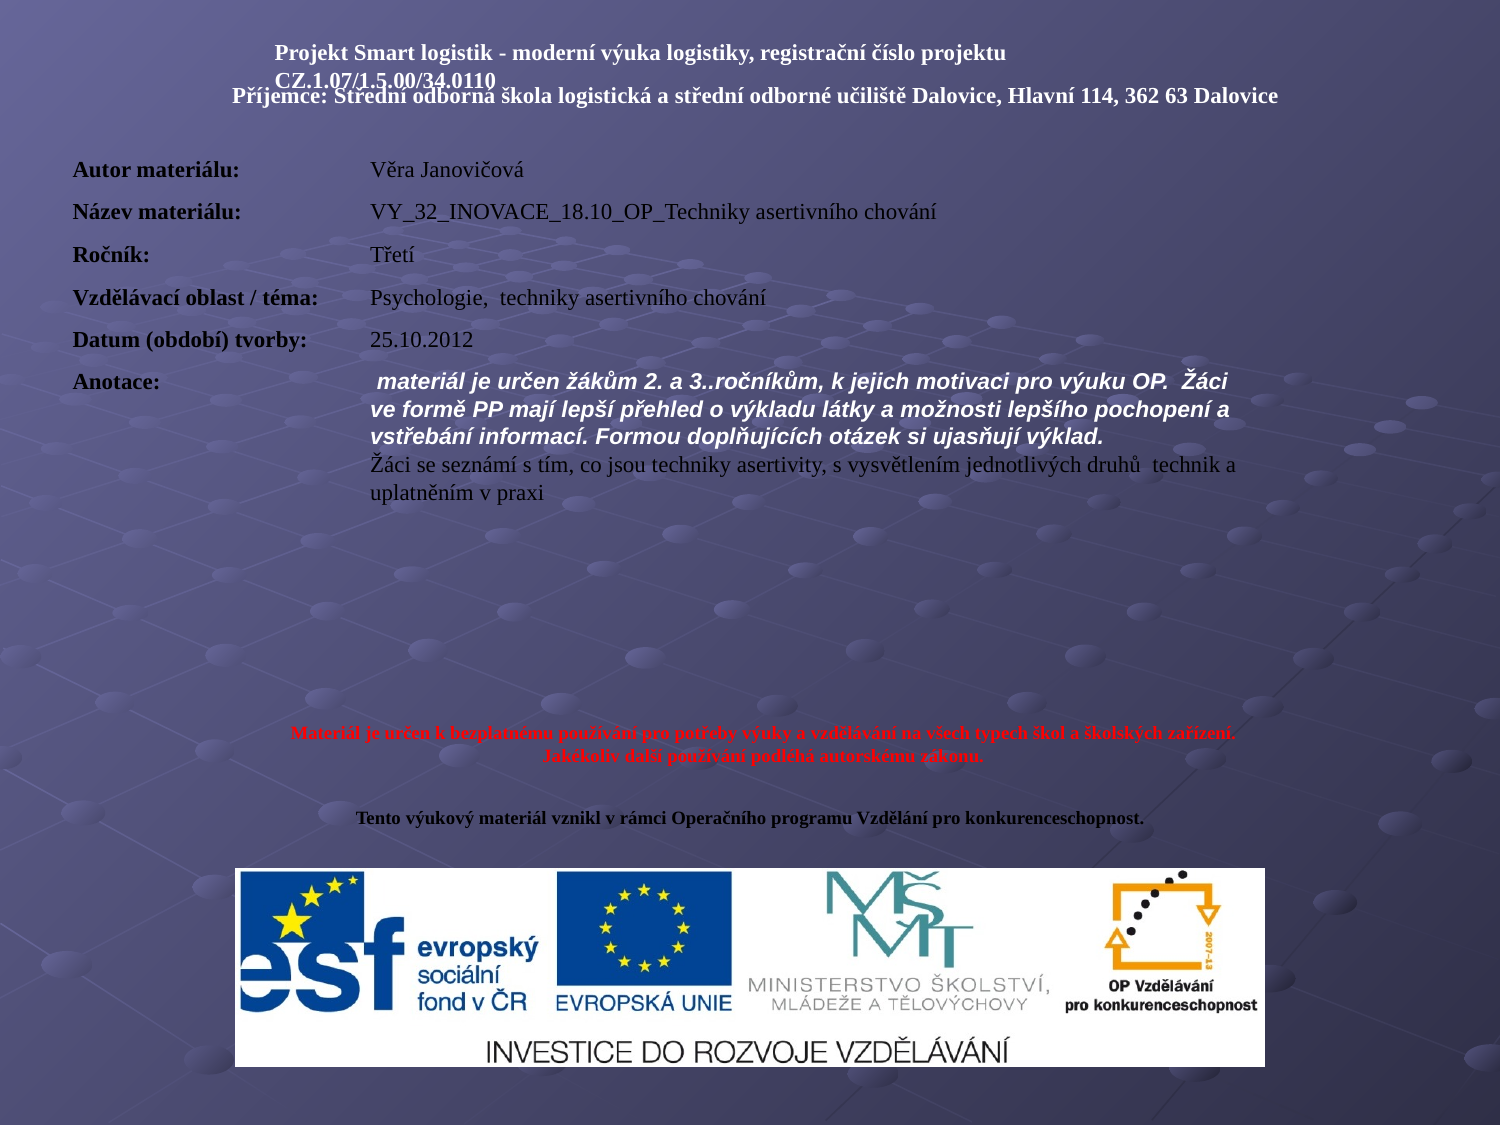

Projekt Smart logistik - moderní výuka logistiky, registrační číslo projektu CZ.1.07/1.5.00/34.0110
Příjemce: Střední odborná škola logistická a střední odborné učiliště Dalovice, Hlavní 114, 362 63 Dalovice
Autor materiálu:
Věra Janovičová
Název materiálu:
VY_32_INOVACE_18.10_OP_Techniky asertivního chování
Ročník:
Třetí
Vzdělávací oblast / téma:
Psychologie, techniky asertivního chování
Datum (období) tvorby:
25.10.2012
Anotace:
 materiál je určen žákům 2. a 3..ročníkům, k jejich motivaci pro výuku OP. Žáci ve formě PP mají lepší přehled o výkladu látky a možnosti lepšího pochopení a vstřebání informací. Formou doplňujících otázek si ujasňují výklad.
Žáci se seznámí s tím, co jsou techniky asertivity, s vysvětlením jednotlivých druhů technik a uplatněním v praxi
Materiál je určen k bezplatnému používání pro potřeby výuky a vzdělávání na všech typech škol a školských zařízení.
Jakékoliv další používání podléhá autorskému zákonu.
Tento výukový materiál vznikl v rámci Operačního programu Vzdělání pro konkurenceschopnost.